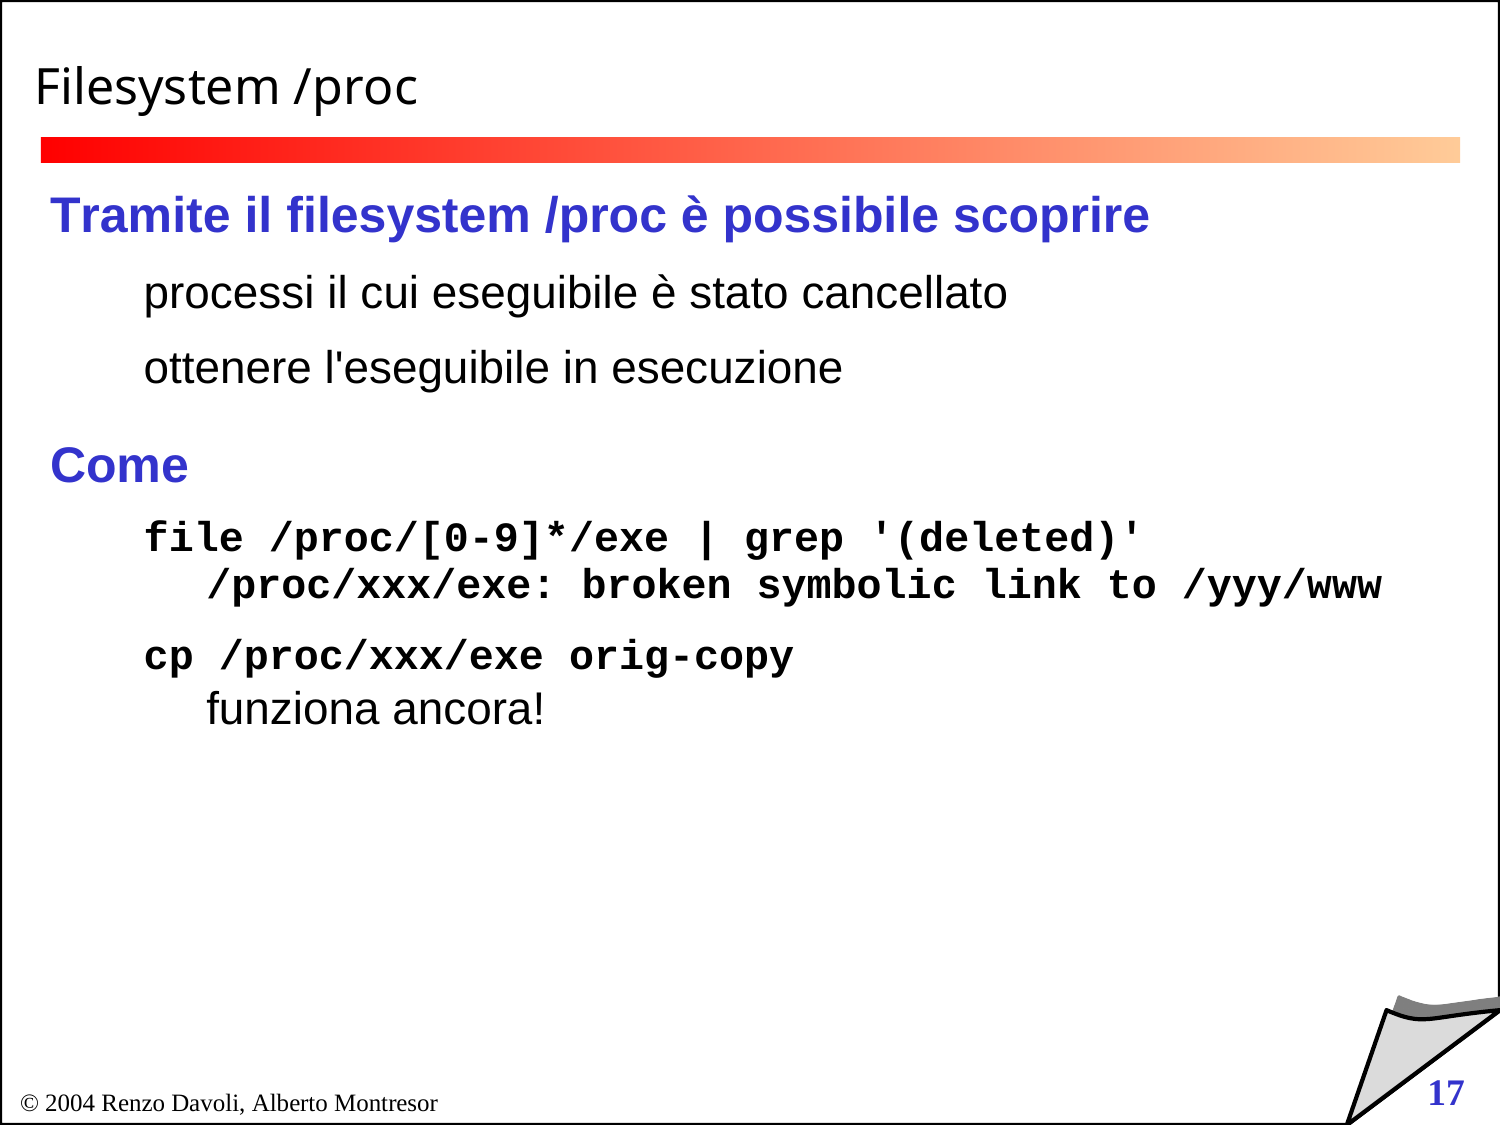

# Filesystem /proc
Tramite il filesystem /proc è possibile scoprire
processi il cui eseguibile è stato cancellato
ottenere l'eseguibile in esecuzione
Come
file /proc/[0-9]*/exe | grep '(deleted)'
/proc/xxx/exe: broken symbolic link to /yyy/www
cp /proc/xxx/exe orig-copy
funziona ancora!